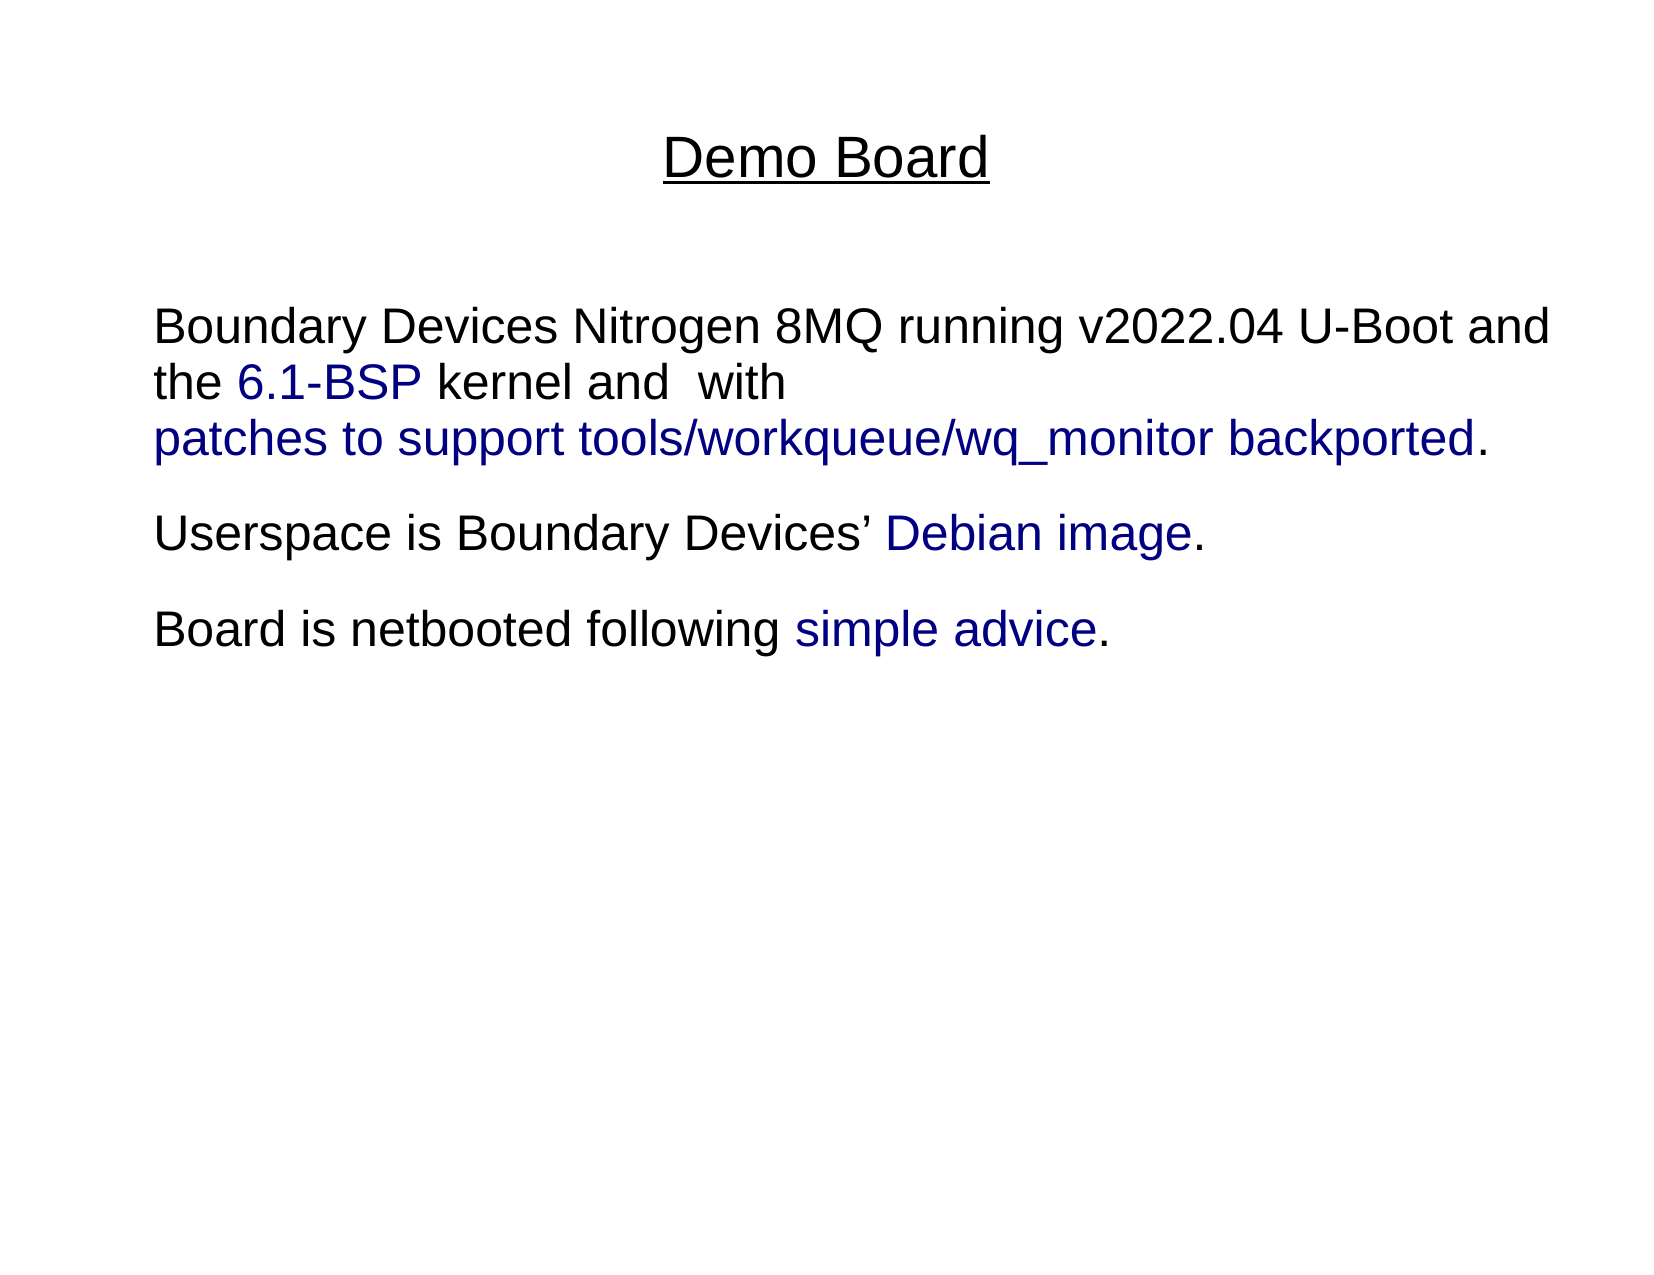

# Demo Board
Boundary Devices Nitrogen 8MQ running v2022.04 U-Boot and the 6.1-BSP kernel and with patches to support tools/workqueue/wq_monitor backported.
Userspace is Boundary Devices’ Debian image.
Board is netbooted following simple advice.